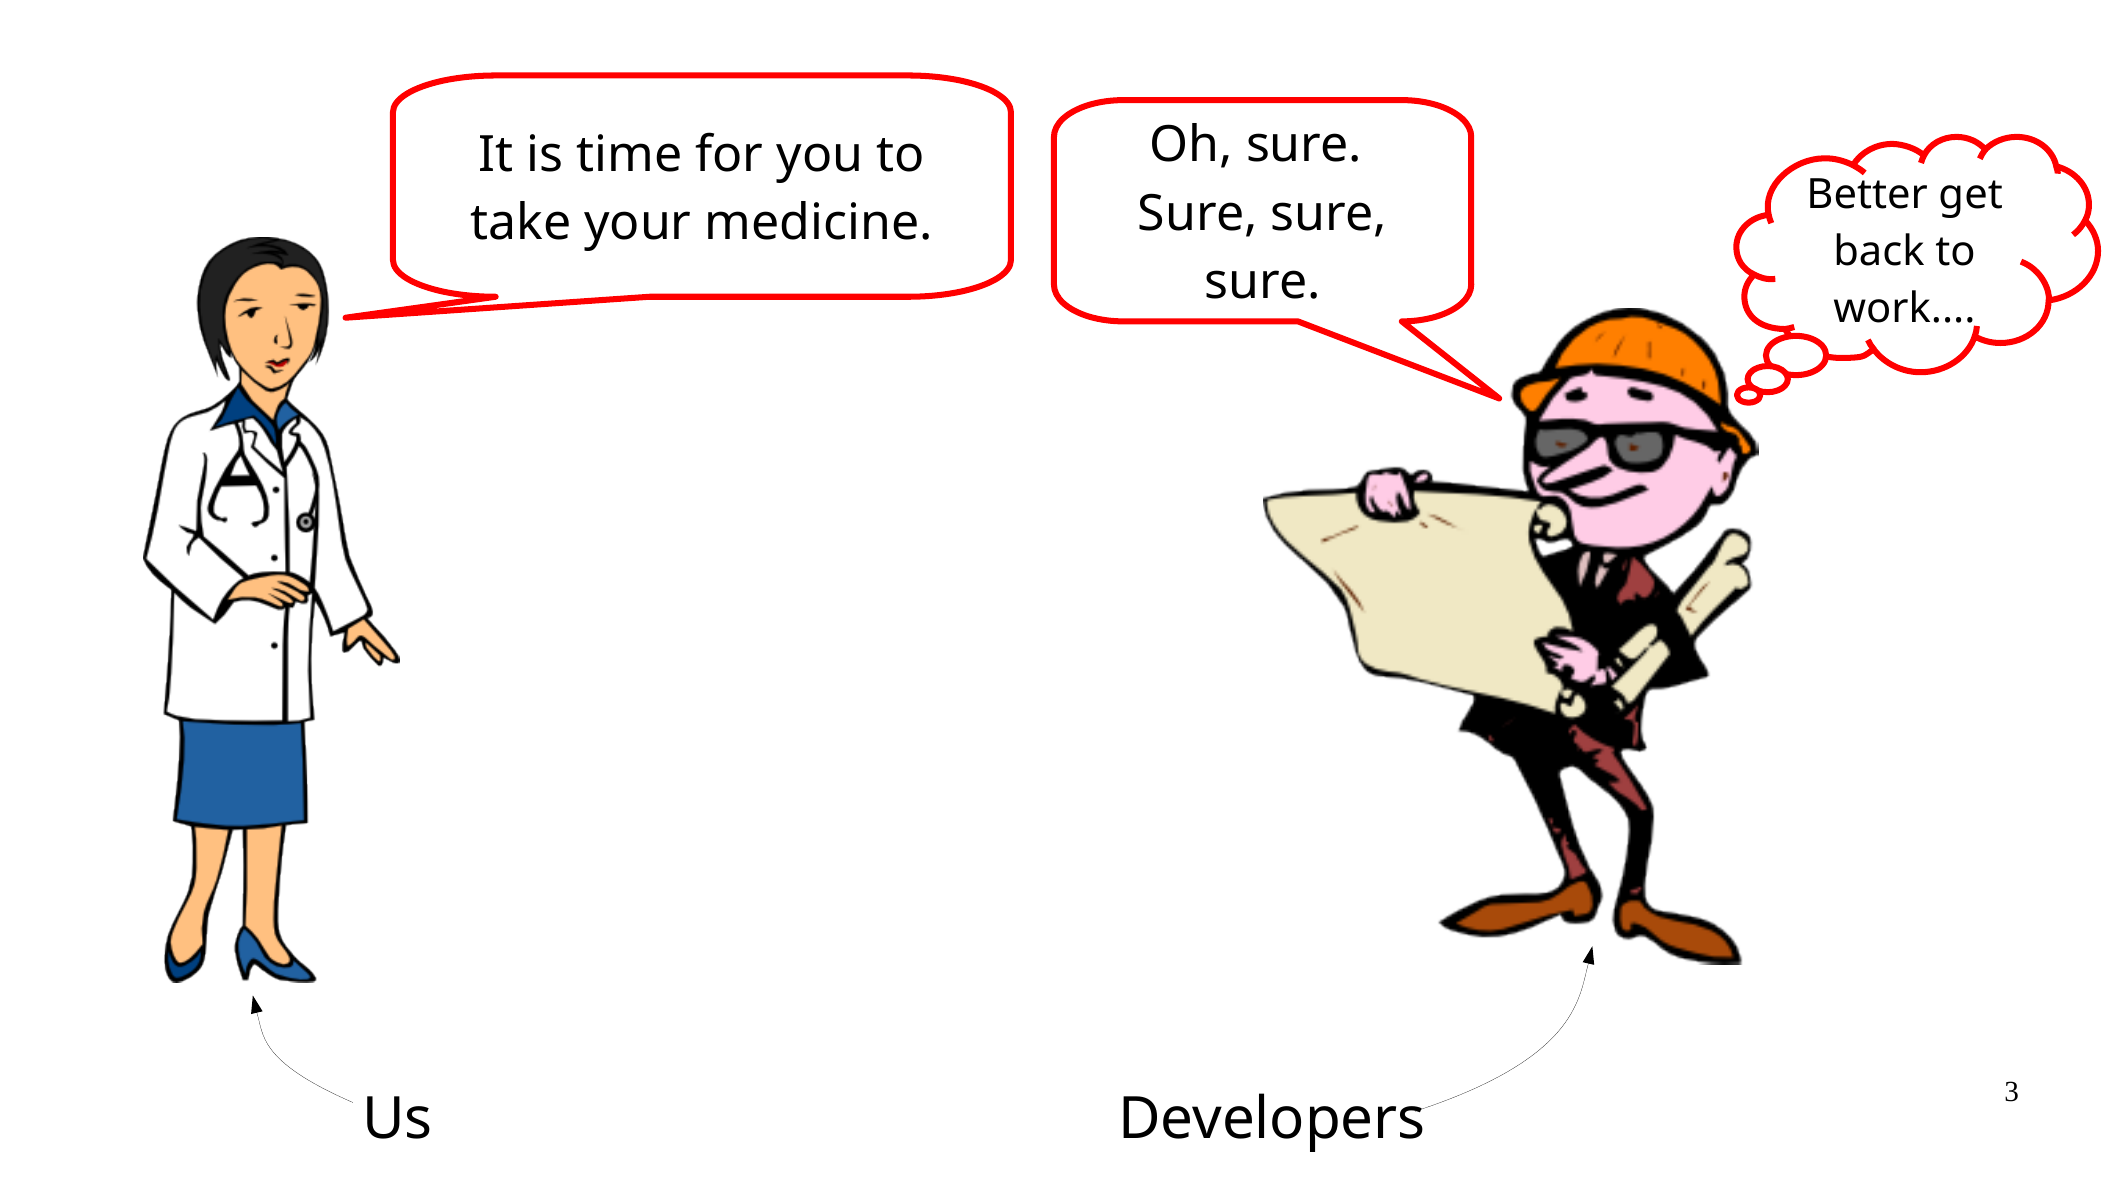

It is time for you to take your medicine.
Oh, sure. Sure, sure, sure.
Better get back to work....
Us
Developers
3